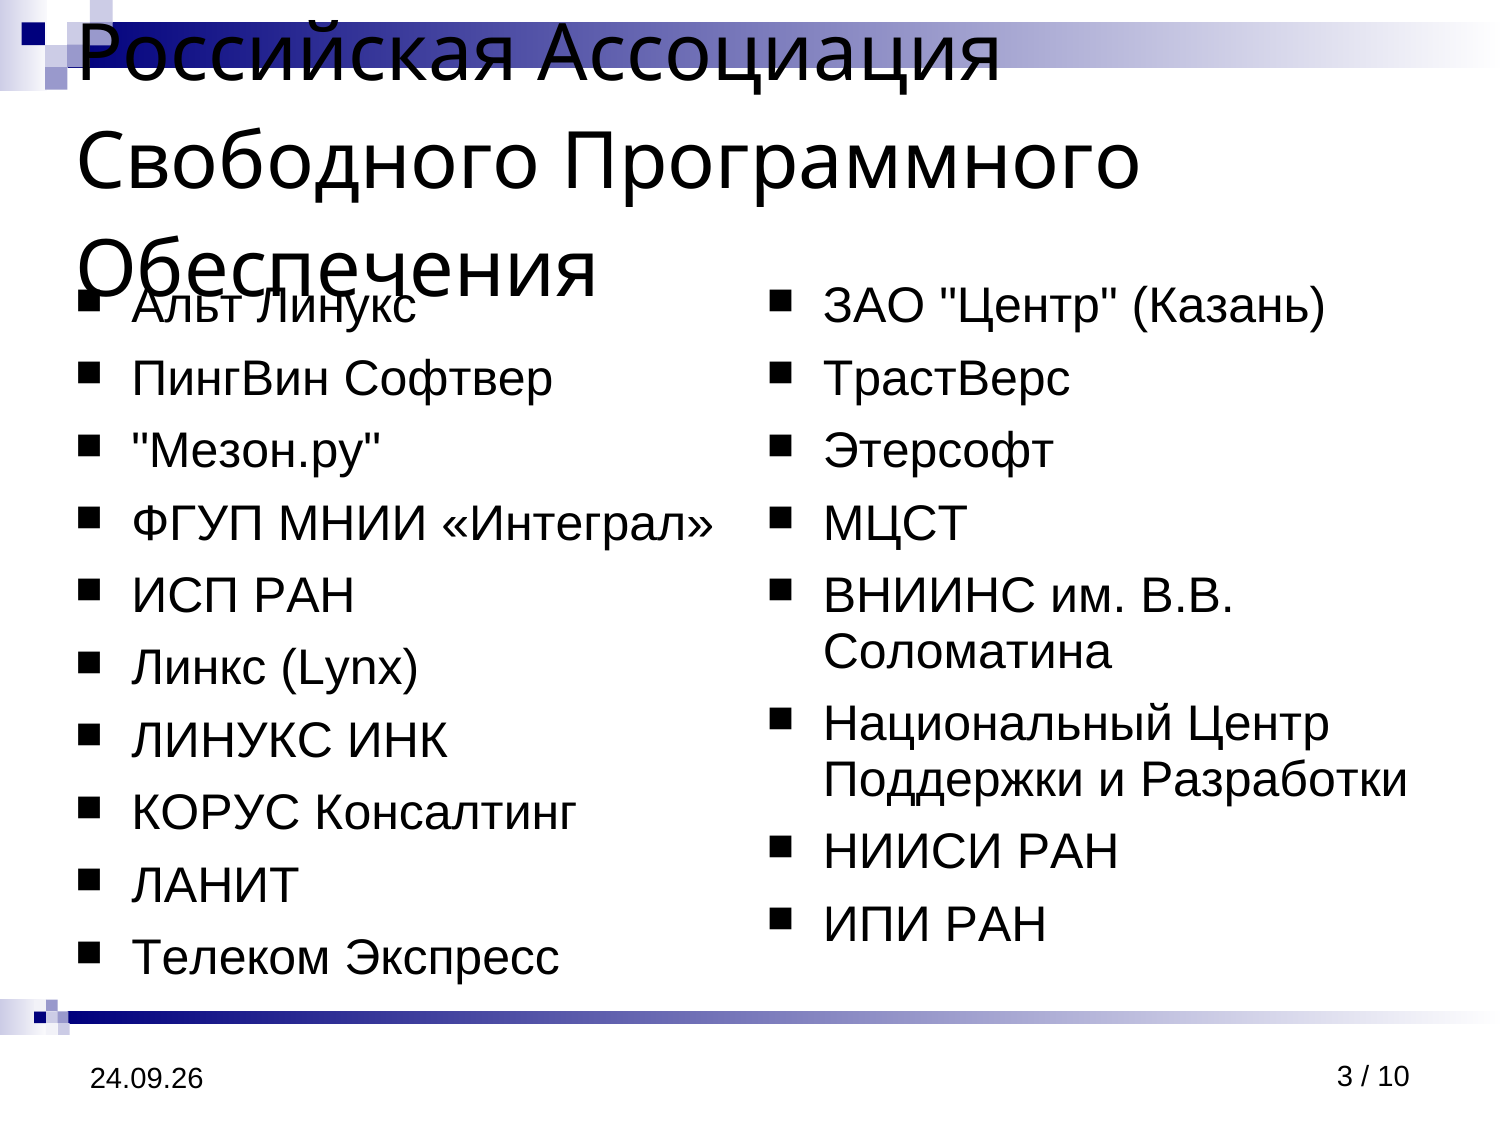

# Российская Ассоциация Свободного Программного Обеспечения
Альт Линукс
ПингВин Софтвер
"Мезон.ру"
ФГУП МНИИ «Интеграл»
ИСП РАН
Линкс (Lynx)
ЛИНУКС ИНК
КОРУС Консалтинг
ЛАНИТ
Телеком Экспресс
ЗАО "Центр" (Казань)
ТрастВерс
Этерсофт
МЦСТ
ВНИИНС им. В.В. Соломатина
Национальный Центр Поддержки и Разработки
НИИСИ РАН
ИПИ РАН
3